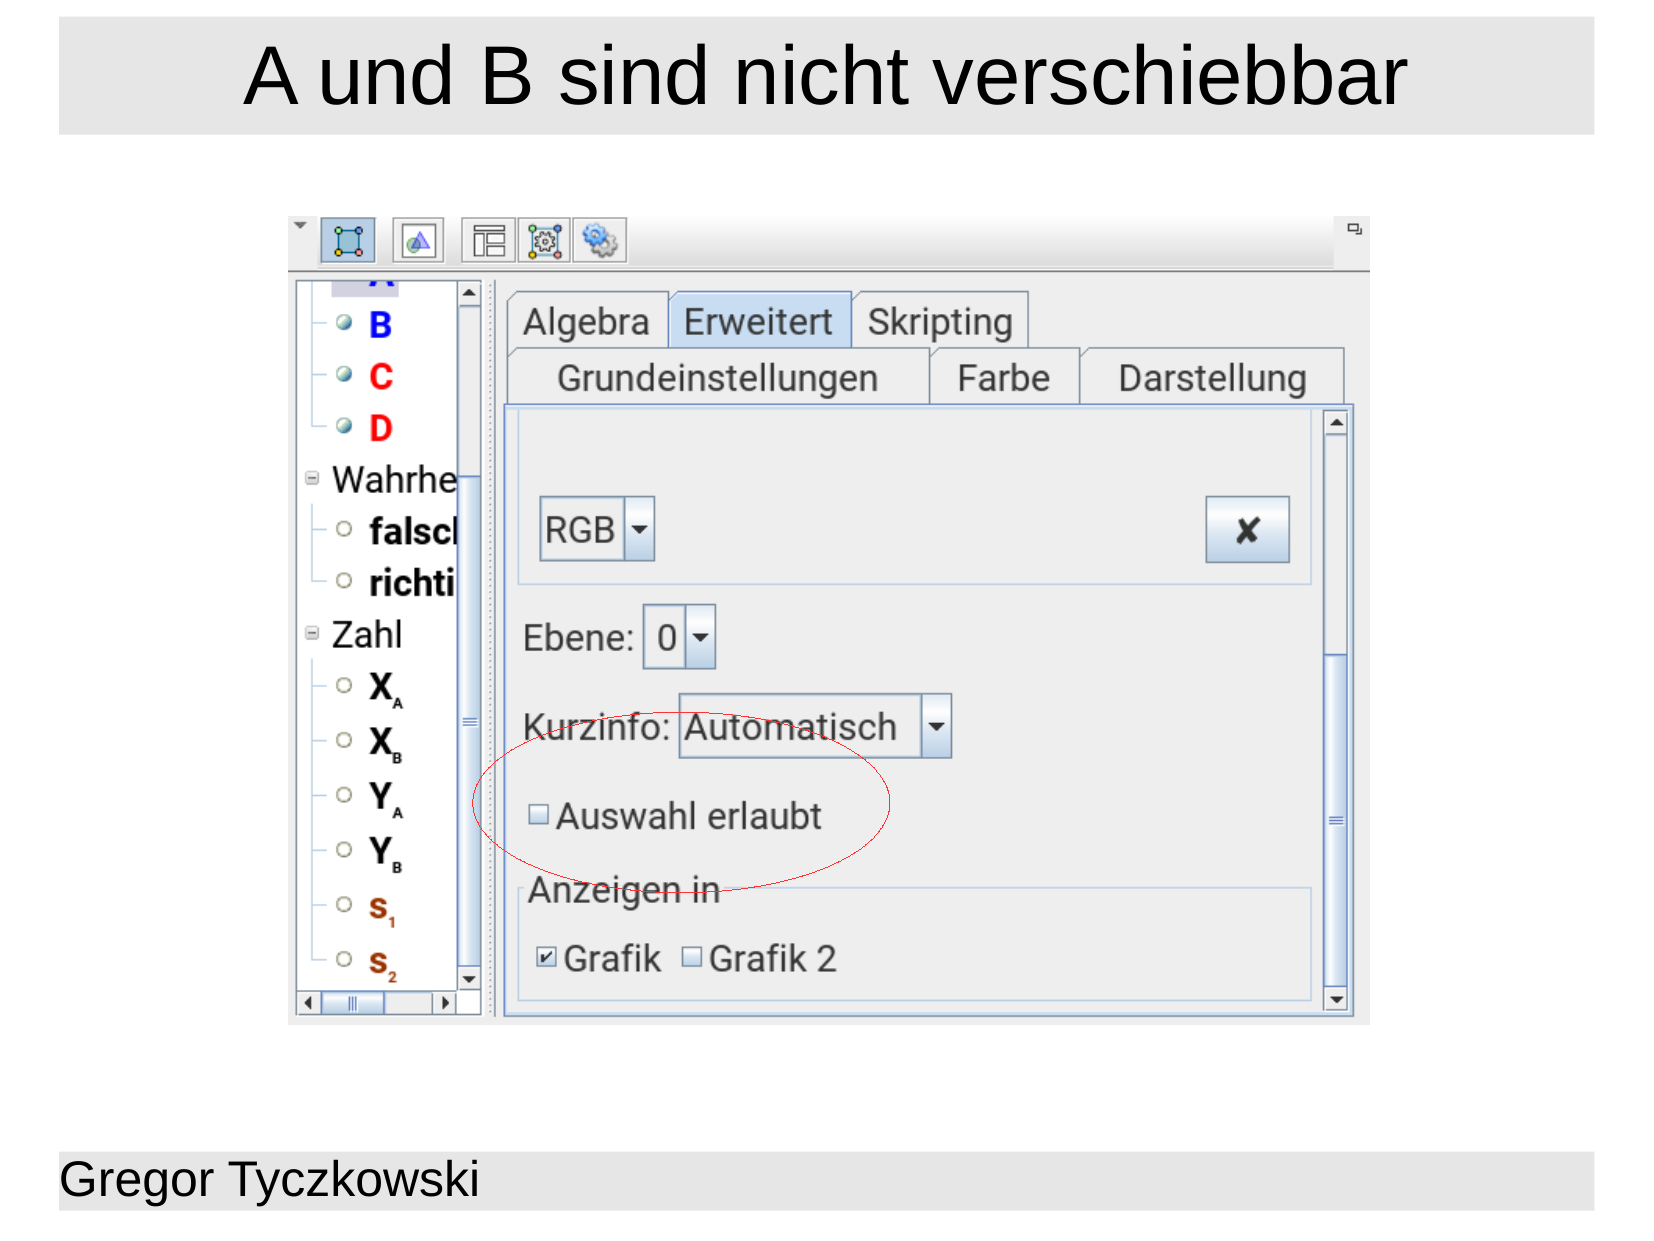

A und B sind nicht verschiebbar
# Gregor Tyczkowski